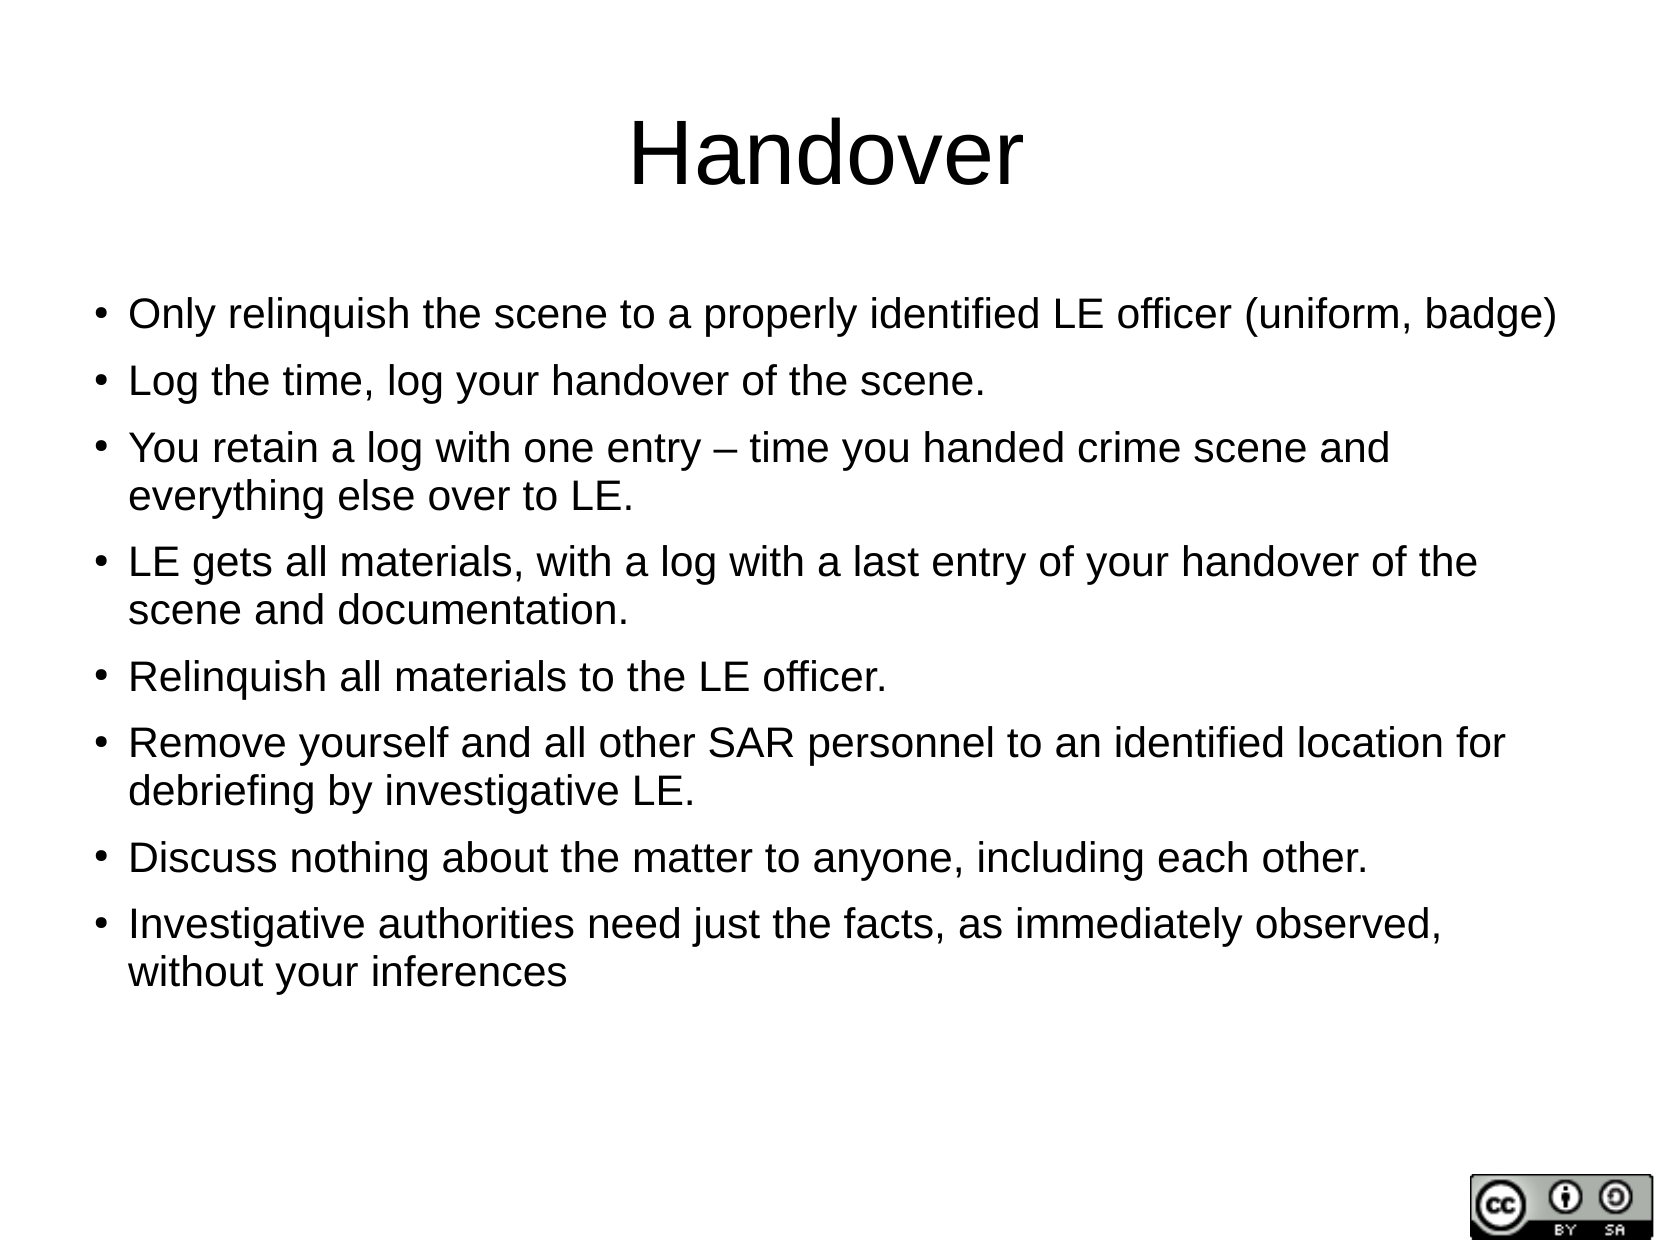

# Handover
Only relinquish the scene to a properly identified LE officer (uniform, badge)
Log the time, log your handover of the scene.
You retain a log with one entry – time you handed crime scene and everything else over to LE.
LE gets all materials, with a log with a last entry of your handover of the scene and documentation.
Relinquish all materials to the LE officer.
Remove yourself and all other SAR personnel to an identified location for debriefing by investigative LE.
Discuss nothing about the matter to anyone, including each other.
Investigative authorities need just the facts, as immediately observed, without your inferences